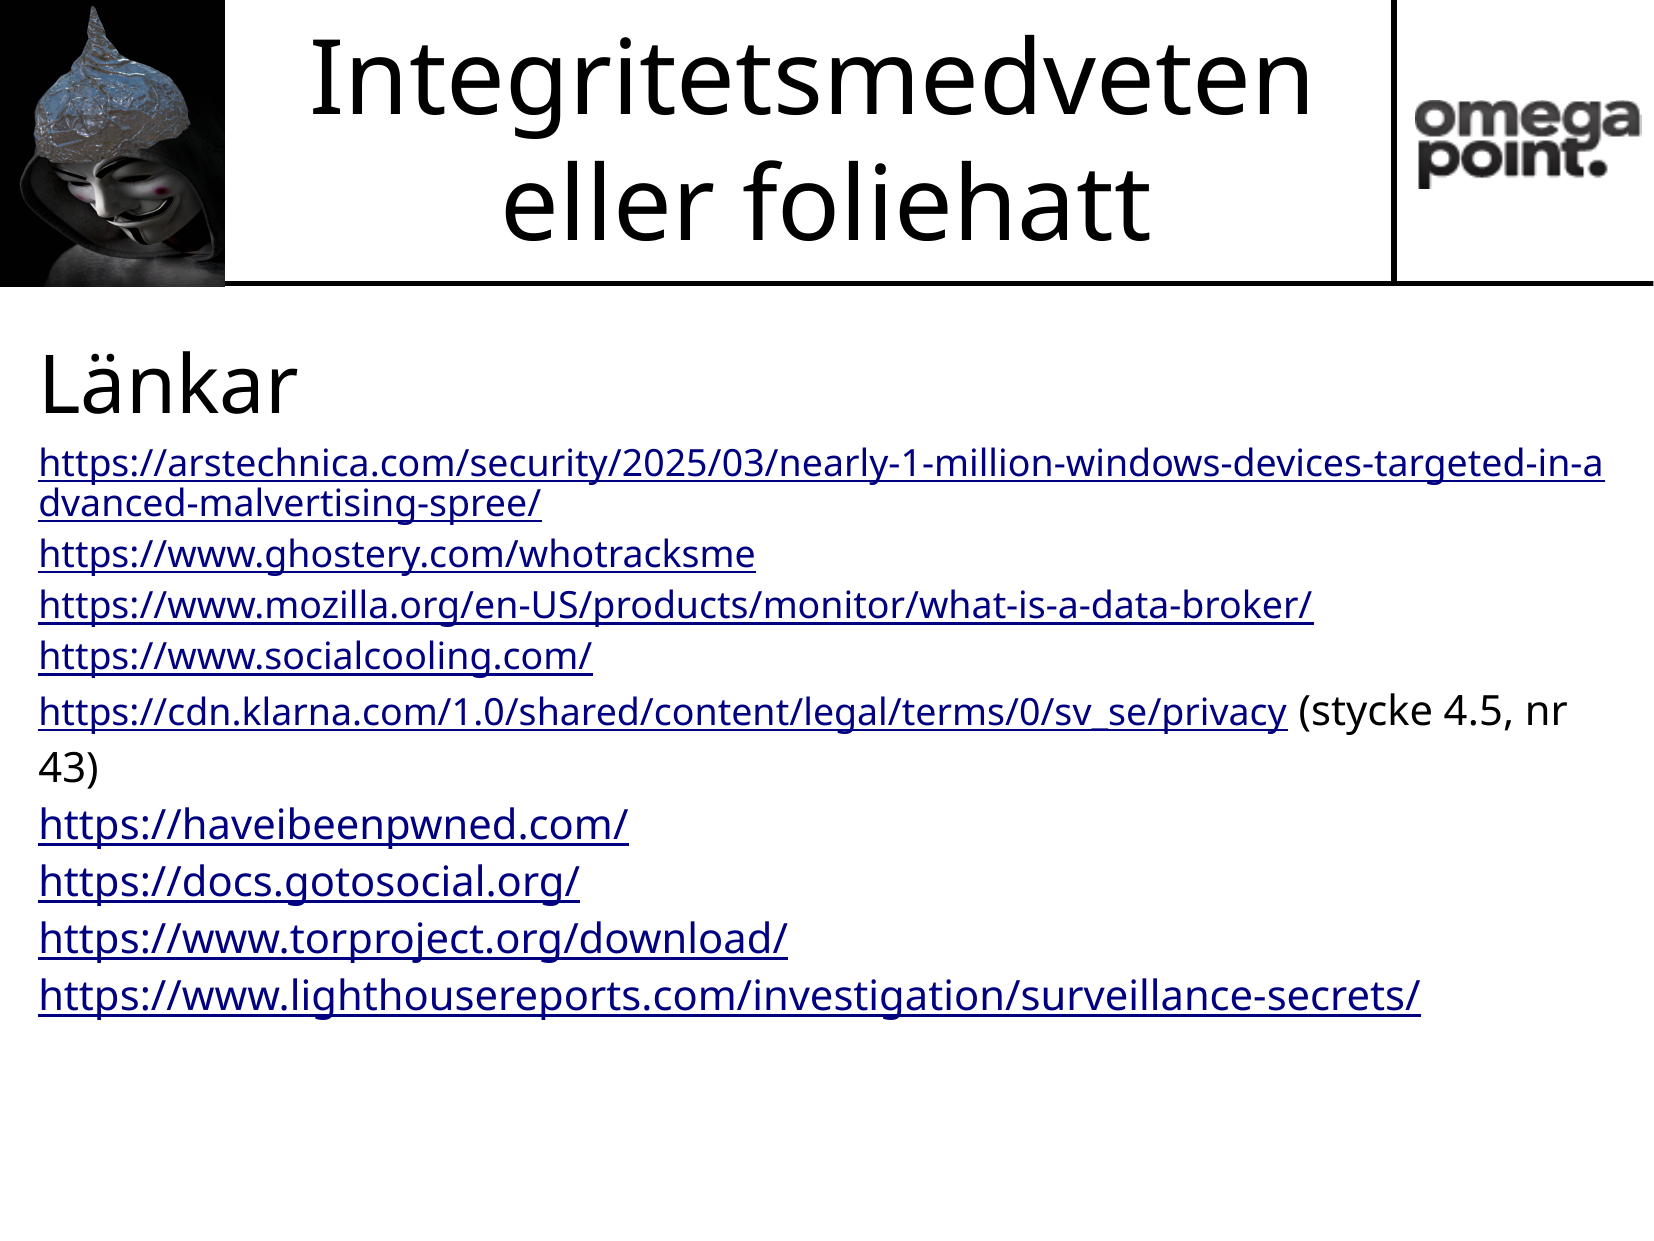

Integritetsmedveten
eller foliehatt
Länkar
https://arstechnica.com/security/2025/03/nearly-1-million-windows-devices-targeted-in-advanced-malvertising-spree/
https://www.ghostery.com/whotracksme
https://www.mozilla.org/en-US/products/monitor/what-is-a-data-broker/
https://www.socialcooling.com/
https://cdn.klarna.com/1.0/shared/content/legal/terms/0/sv_se/privacy (stycke 4.5, nr 43)
https://haveibeenpwned.com/
https://docs.gotosocial.org/
https://www.torproject.org/download/
https://www.lighthousereports.com/investigation/surveillance-secrets/